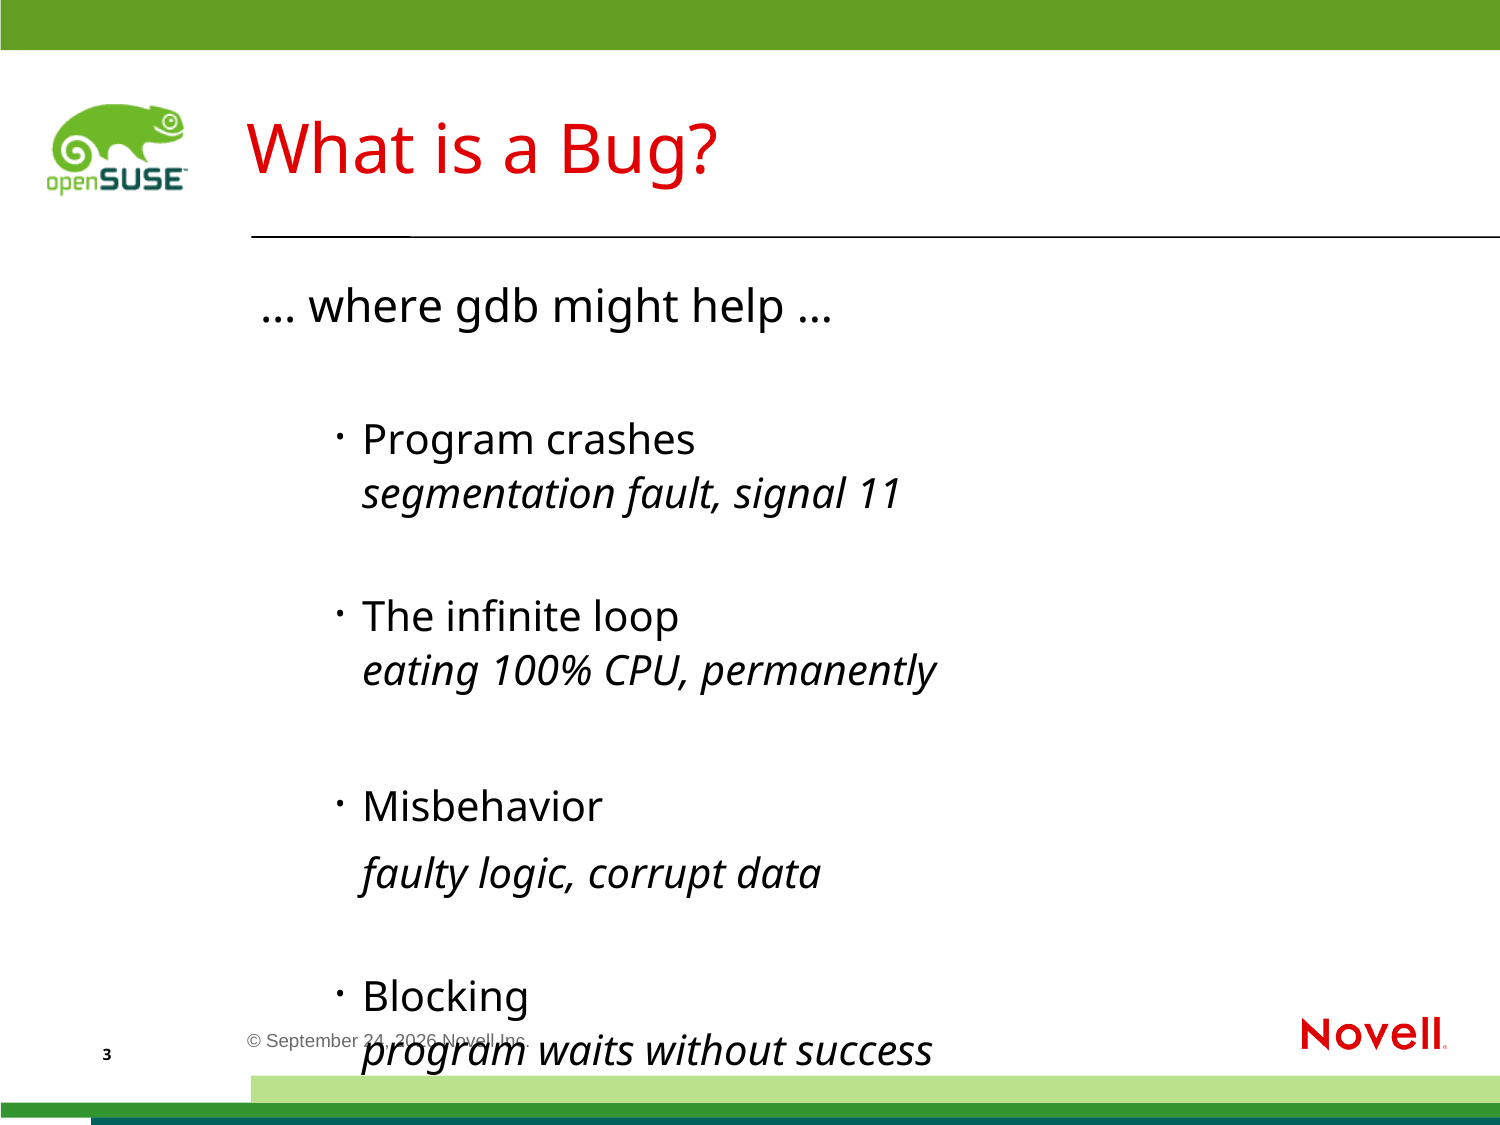

# What is a Bug?
… where gdb might help …
Program crashes
segmentation fault, signal 11
The infinite loop
eating 100% CPU, permanently
Misbehavior
faulty logic, corrupt data
Blocking
program waits without success